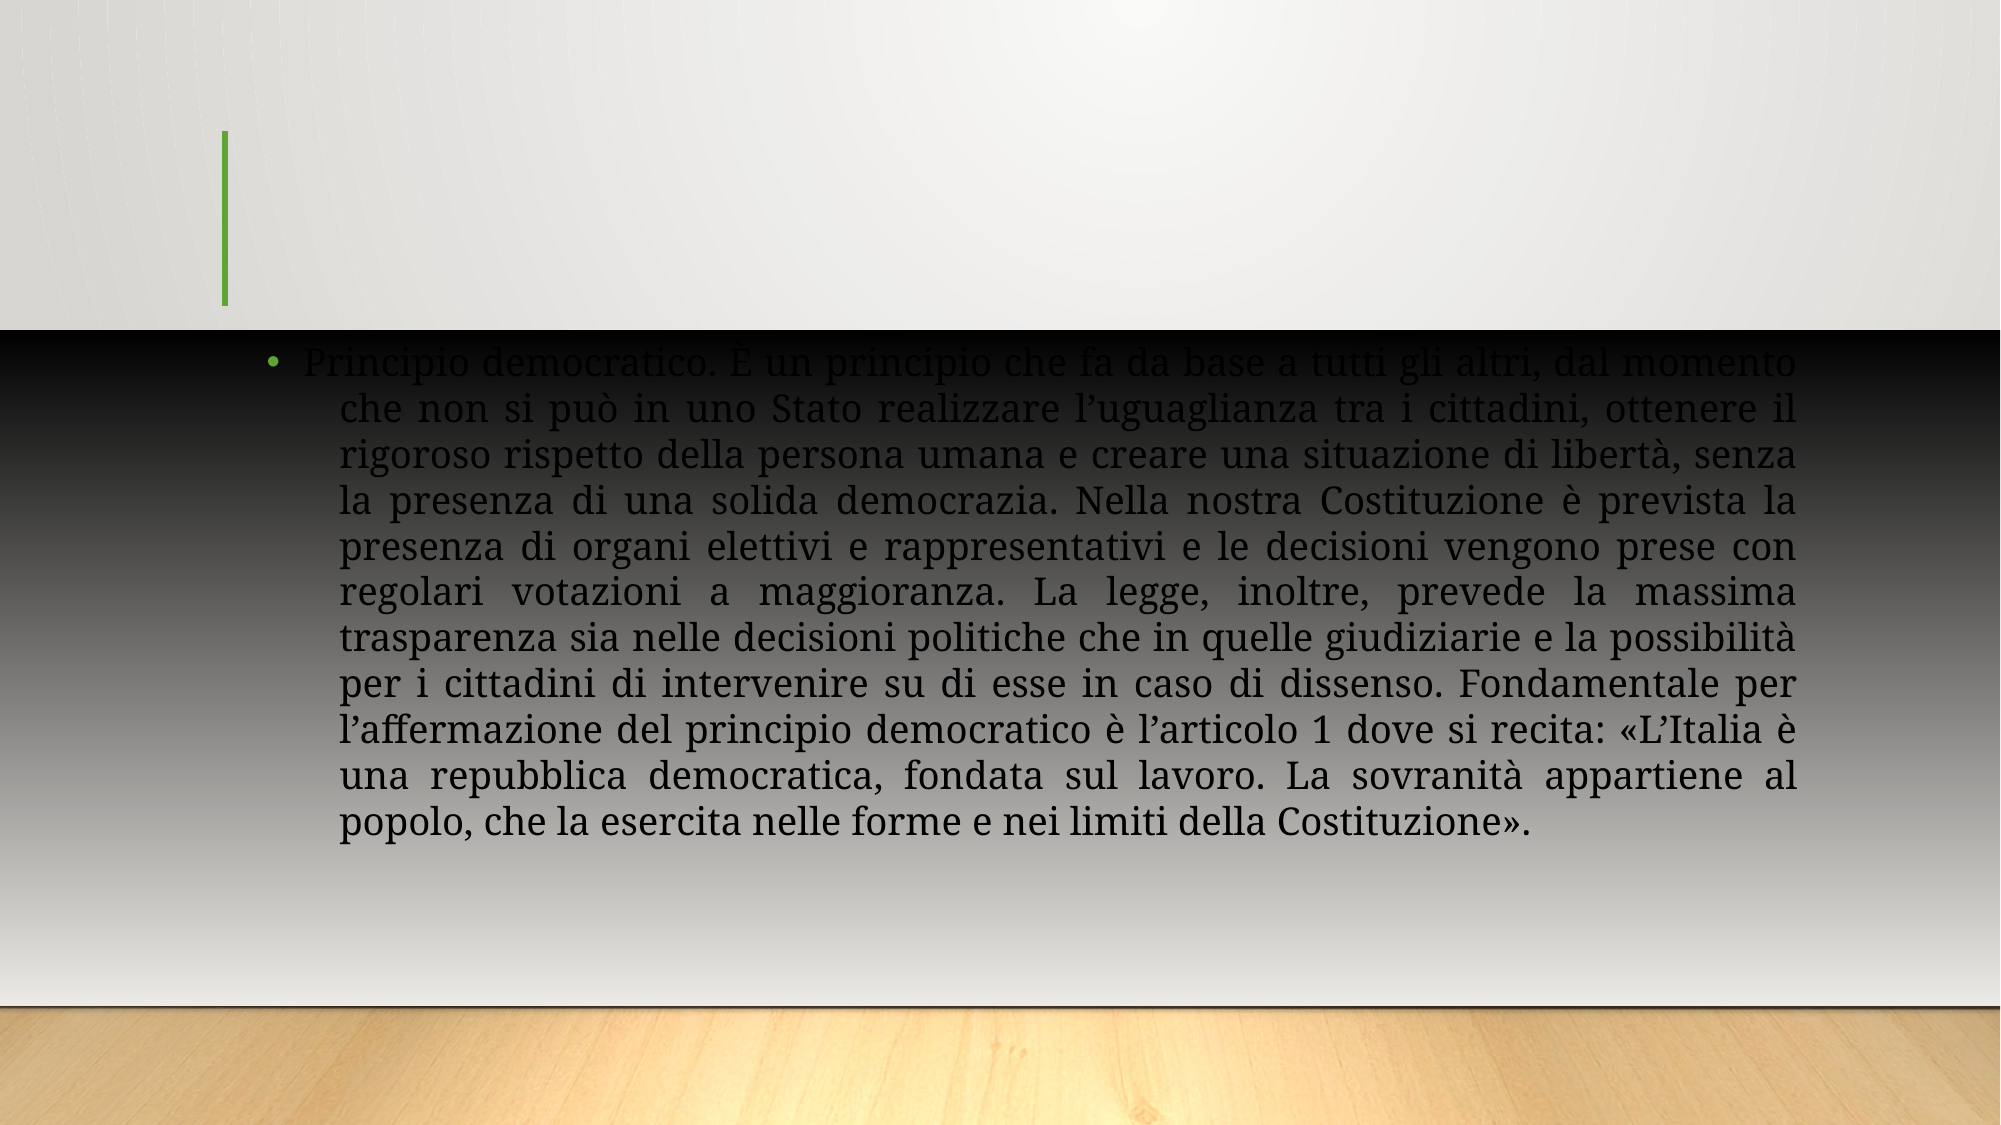

#
Principio democratico. È un principio che fa da base a tutti gli altri, dal momento che non si può in uno Stato realizzare l’uguaglianza tra i cittadini, ottenere il rigoroso rispetto della persona umana e creare una situazione di libertà, senza la presenza di una solida democrazia. Nella nostra Costituzione è prevista la presenza di organi elettivi e rappresentativi e le decisioni vengono prese con regolari votazioni a maggioranza. La legge, inoltre, prevede la massima trasparenza sia nelle decisioni politiche che in quelle giudiziarie e la possibilità per i cittadini di intervenire su di esse in caso di dissenso. Fondamentale per l’affermazione del principio democratico è l’articolo 1 dove si recita: «L’Italia è una repubblica democratica, fondata sul lavoro. La sovranità appartiene al popolo, che la esercita nelle forme e nei limiti della Costituzione».